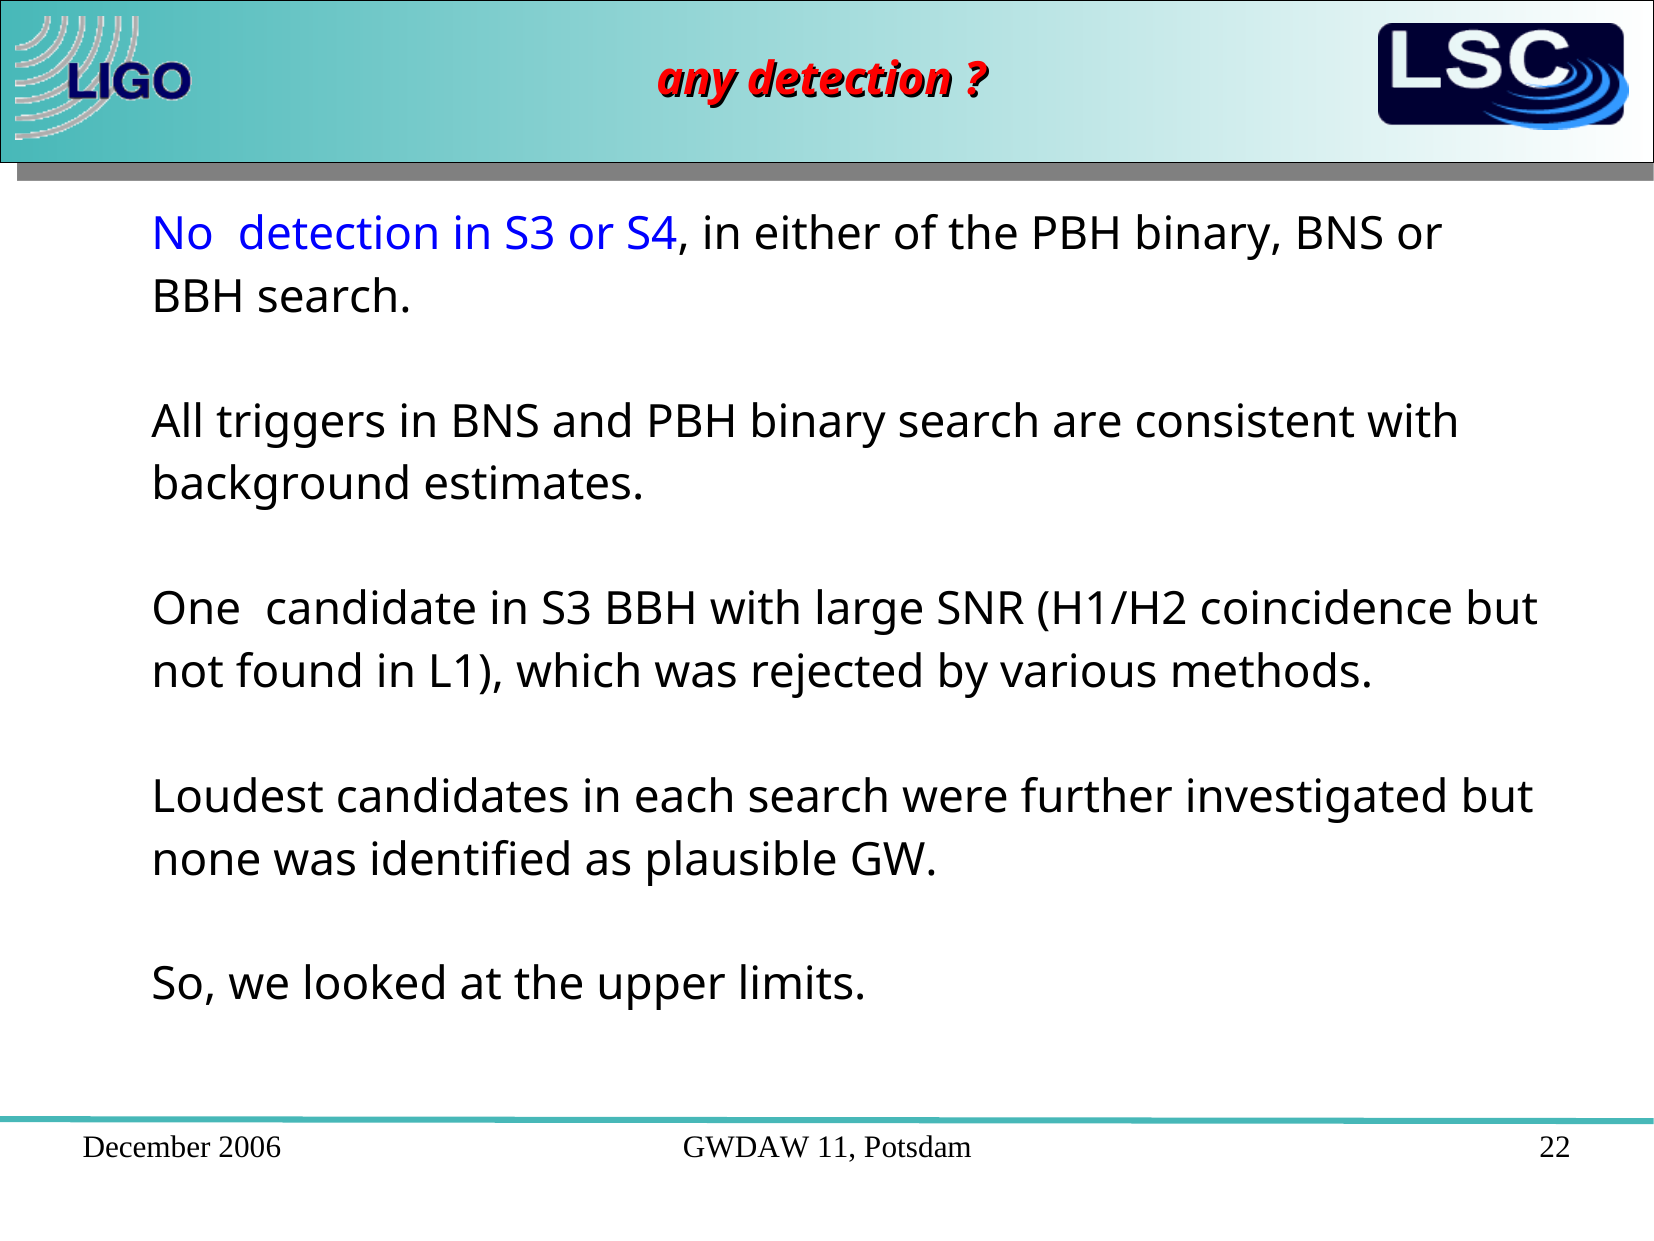

any detection ?
No detection in S3 or S4, in either of the PBH binary, BNS or BBH search.
All triggers in BNS and PBH binary search are consistent with background estimates.
One candidate in S3 BBH with large SNR (H1/H2 coincidence but not found in L1), which was rejected by various methods.
Loudest candidates in each search were further investigated but none was identified as plausible GW.
So, we looked at the upper limits.
22